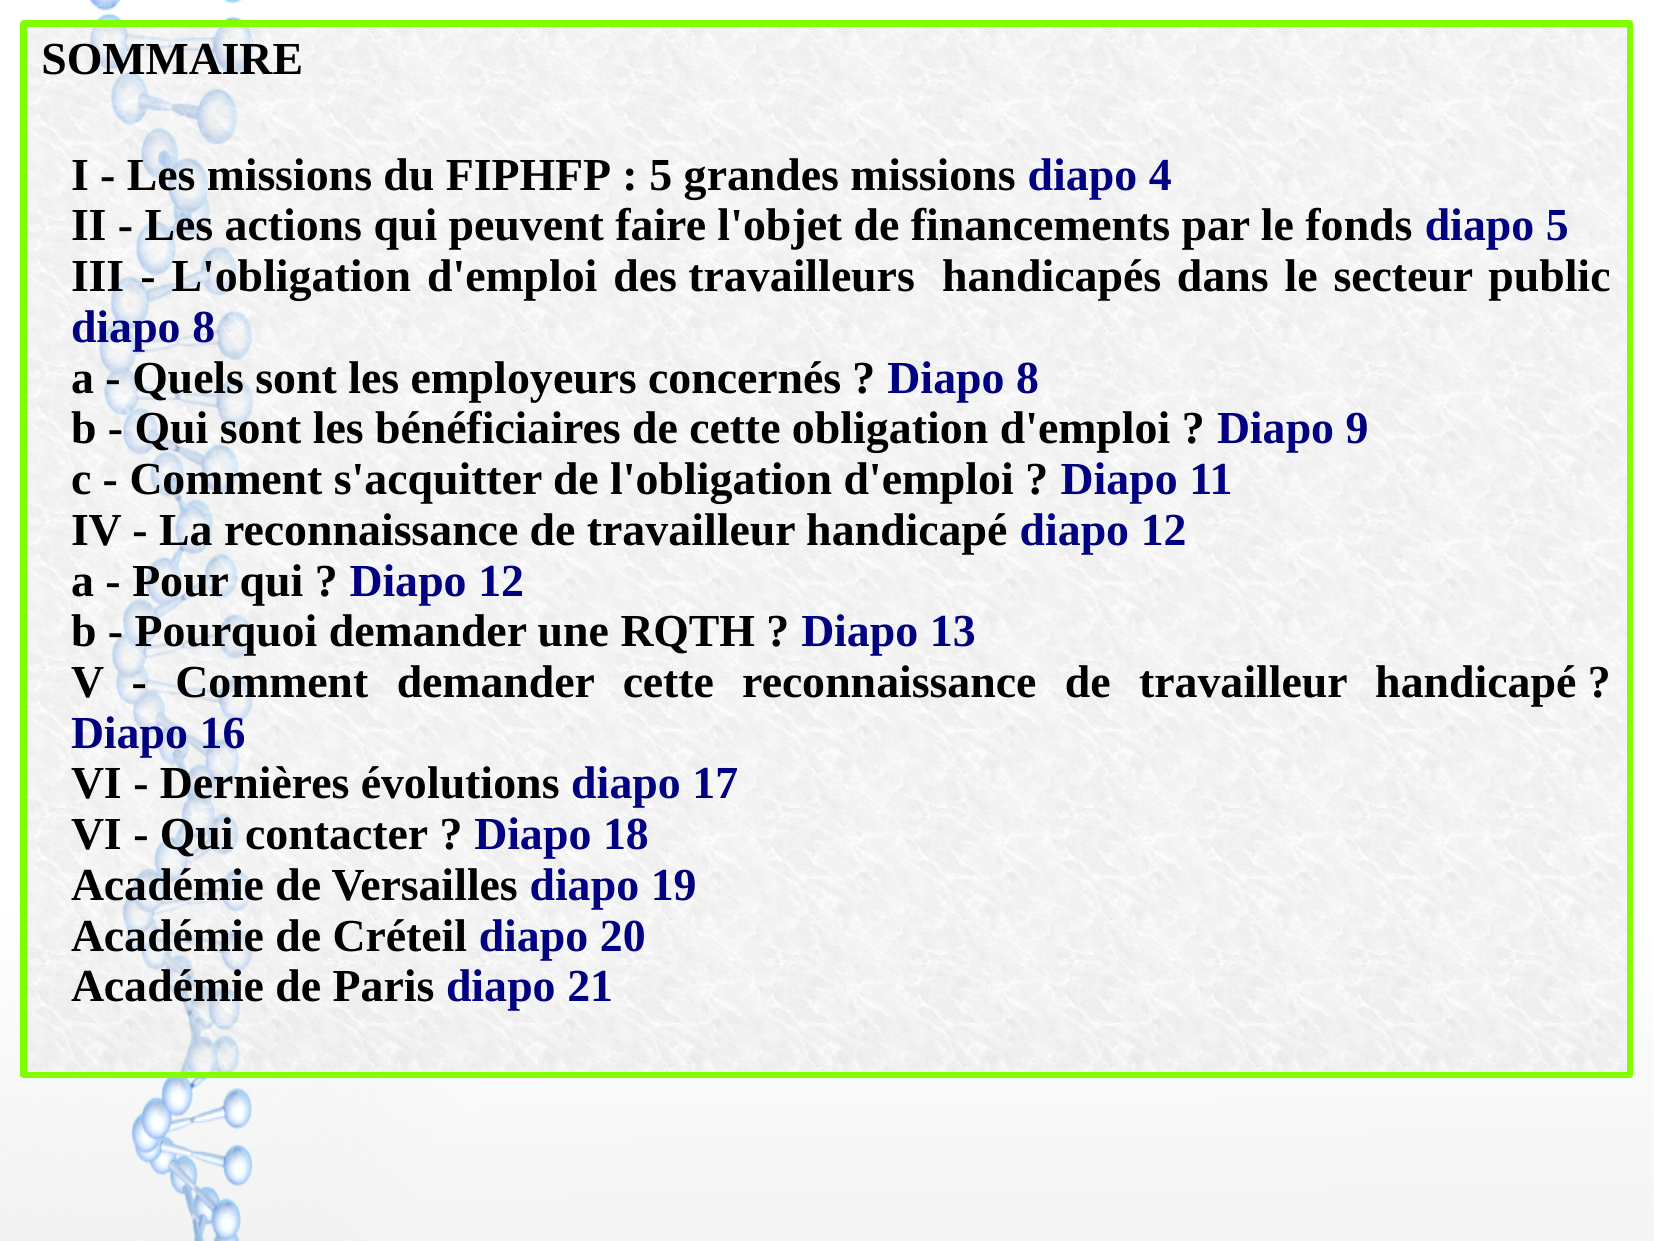

SOMMAIRE
I - Les missions du FIPHFP : 5 grandes missions diapo 4
II - Les actions qui peuvent faire l'objet de financements par le fonds diapo 5
III - L'obligation d'emploi des travailleurs  handicapés dans le secteur public diapo 8
a - Quels sont les employeurs concernés ? Diapo 8
b - Qui sont les bénéficiaires de cette obligation d'emploi ? Diapo 9
c - Comment s'acquitter de l'obligation d'emploi ? Diapo 11
IV - La reconnaissance de travailleur handicapé diapo 12
a - Pour qui ? Diapo 12
b - Pourquoi demander une RQTH ? Diapo 13
V - Comment demander cette reconnaissance de travailleur handicapé ? Diapo 16
VI - Dernières évolutions diapo 17
VI - Qui contacter ? Diapo 18
Académie de Versailles diapo 19
Académie de Créteil diapo 20
Académie de Paris diapo 21